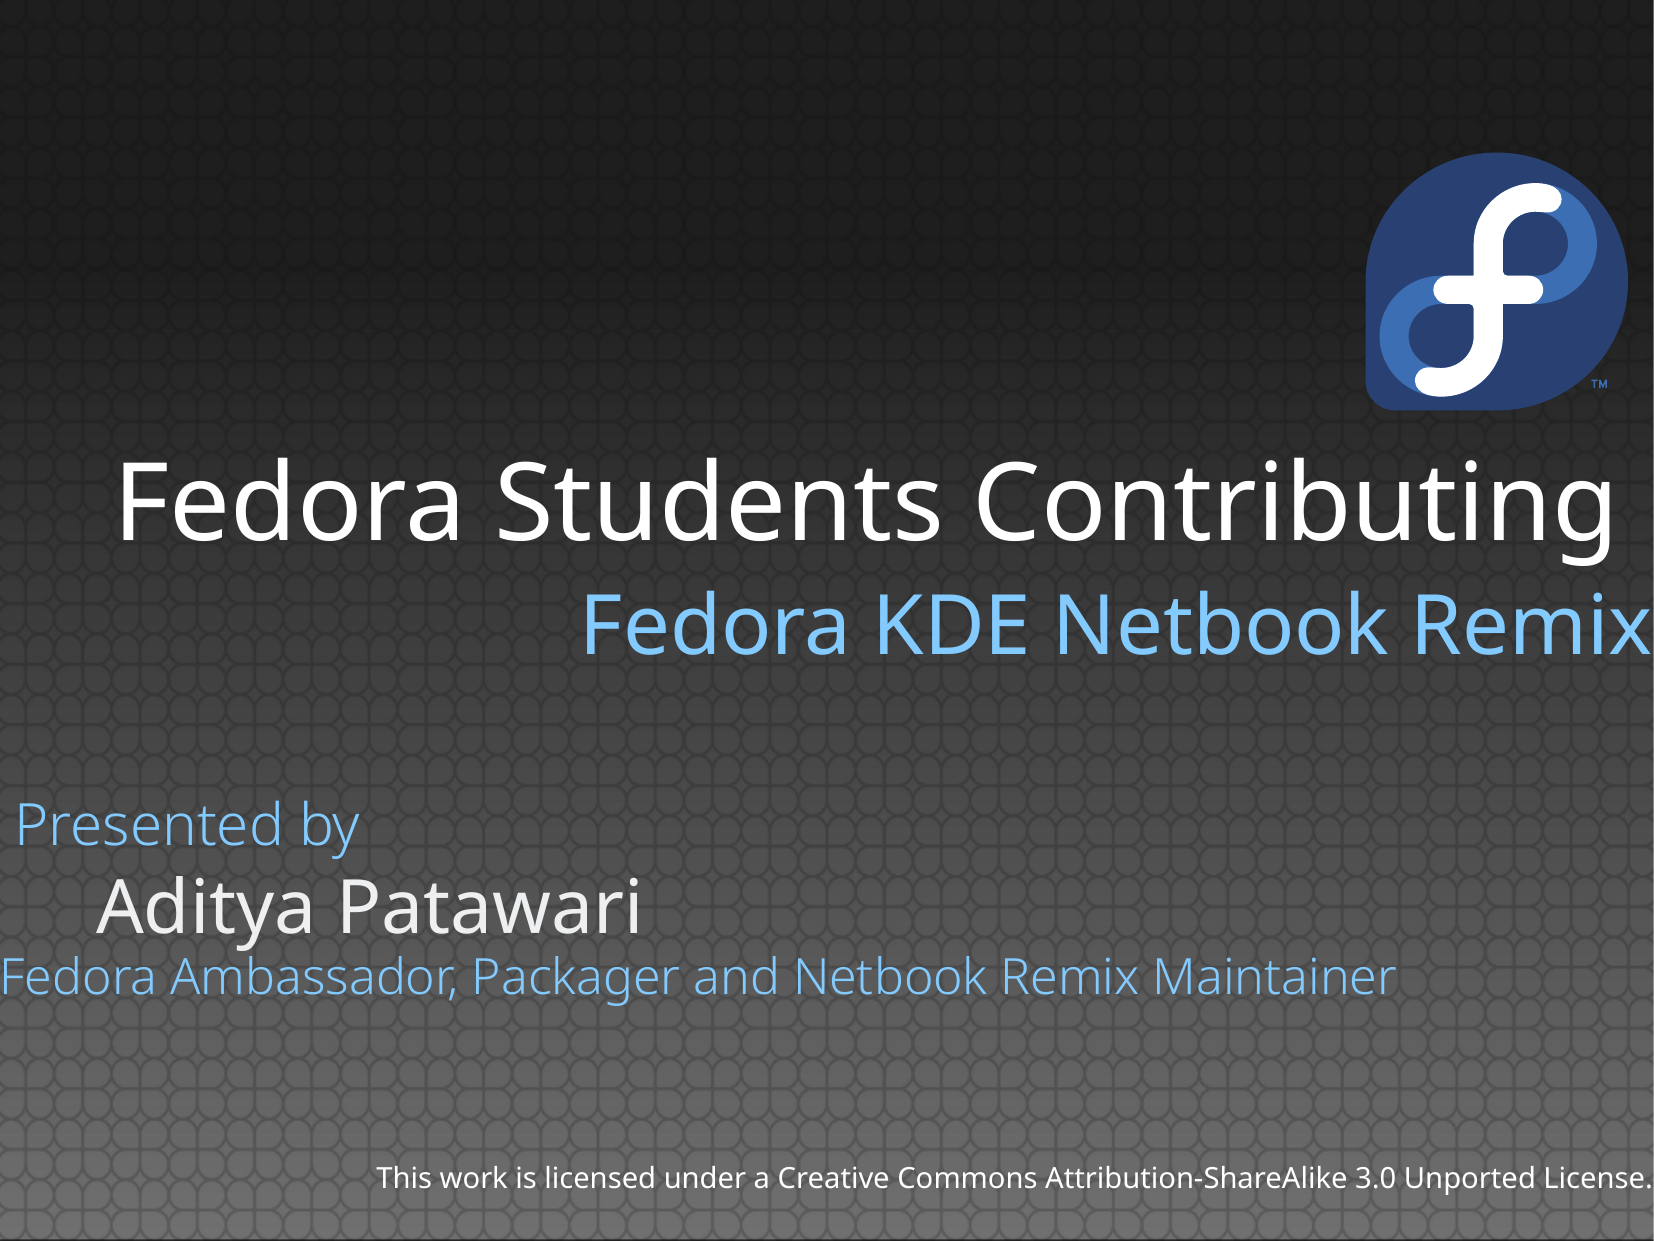

Fedora Students Contributing
# Fedora KDE Netbook Remix
Presented by
Aditya Patawari
Fedora Ambassador, Packager and Netbook Remix Maintainer
This work is licensed under a Creative Commons Attribution-ShareAlike 3.0 Unported License.